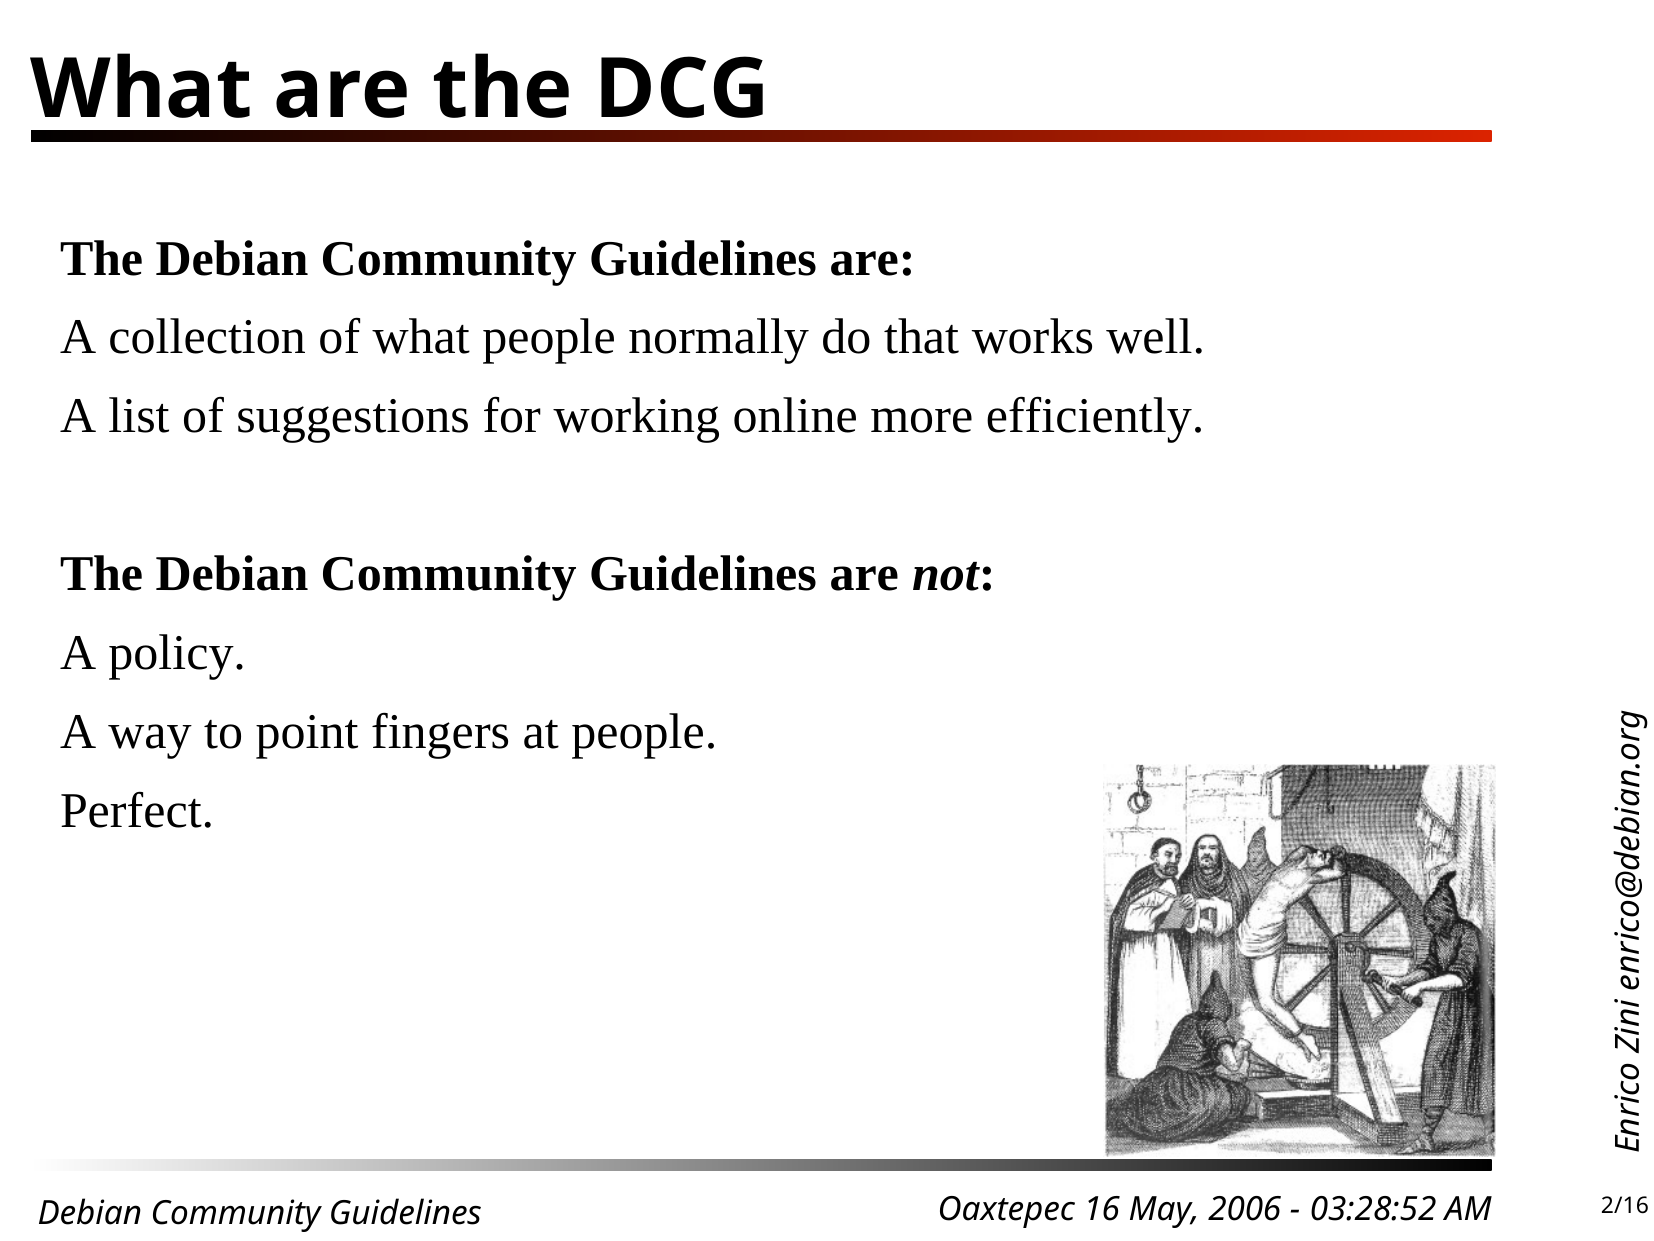

What are the DCG
The Debian Community Guidelines are:
A collection of what people normally do that works well.
A list of suggestions for working online more efficiently.
The Debian Community Guidelines are not:
A policy.
A way to point fingers at people.
Perfect.